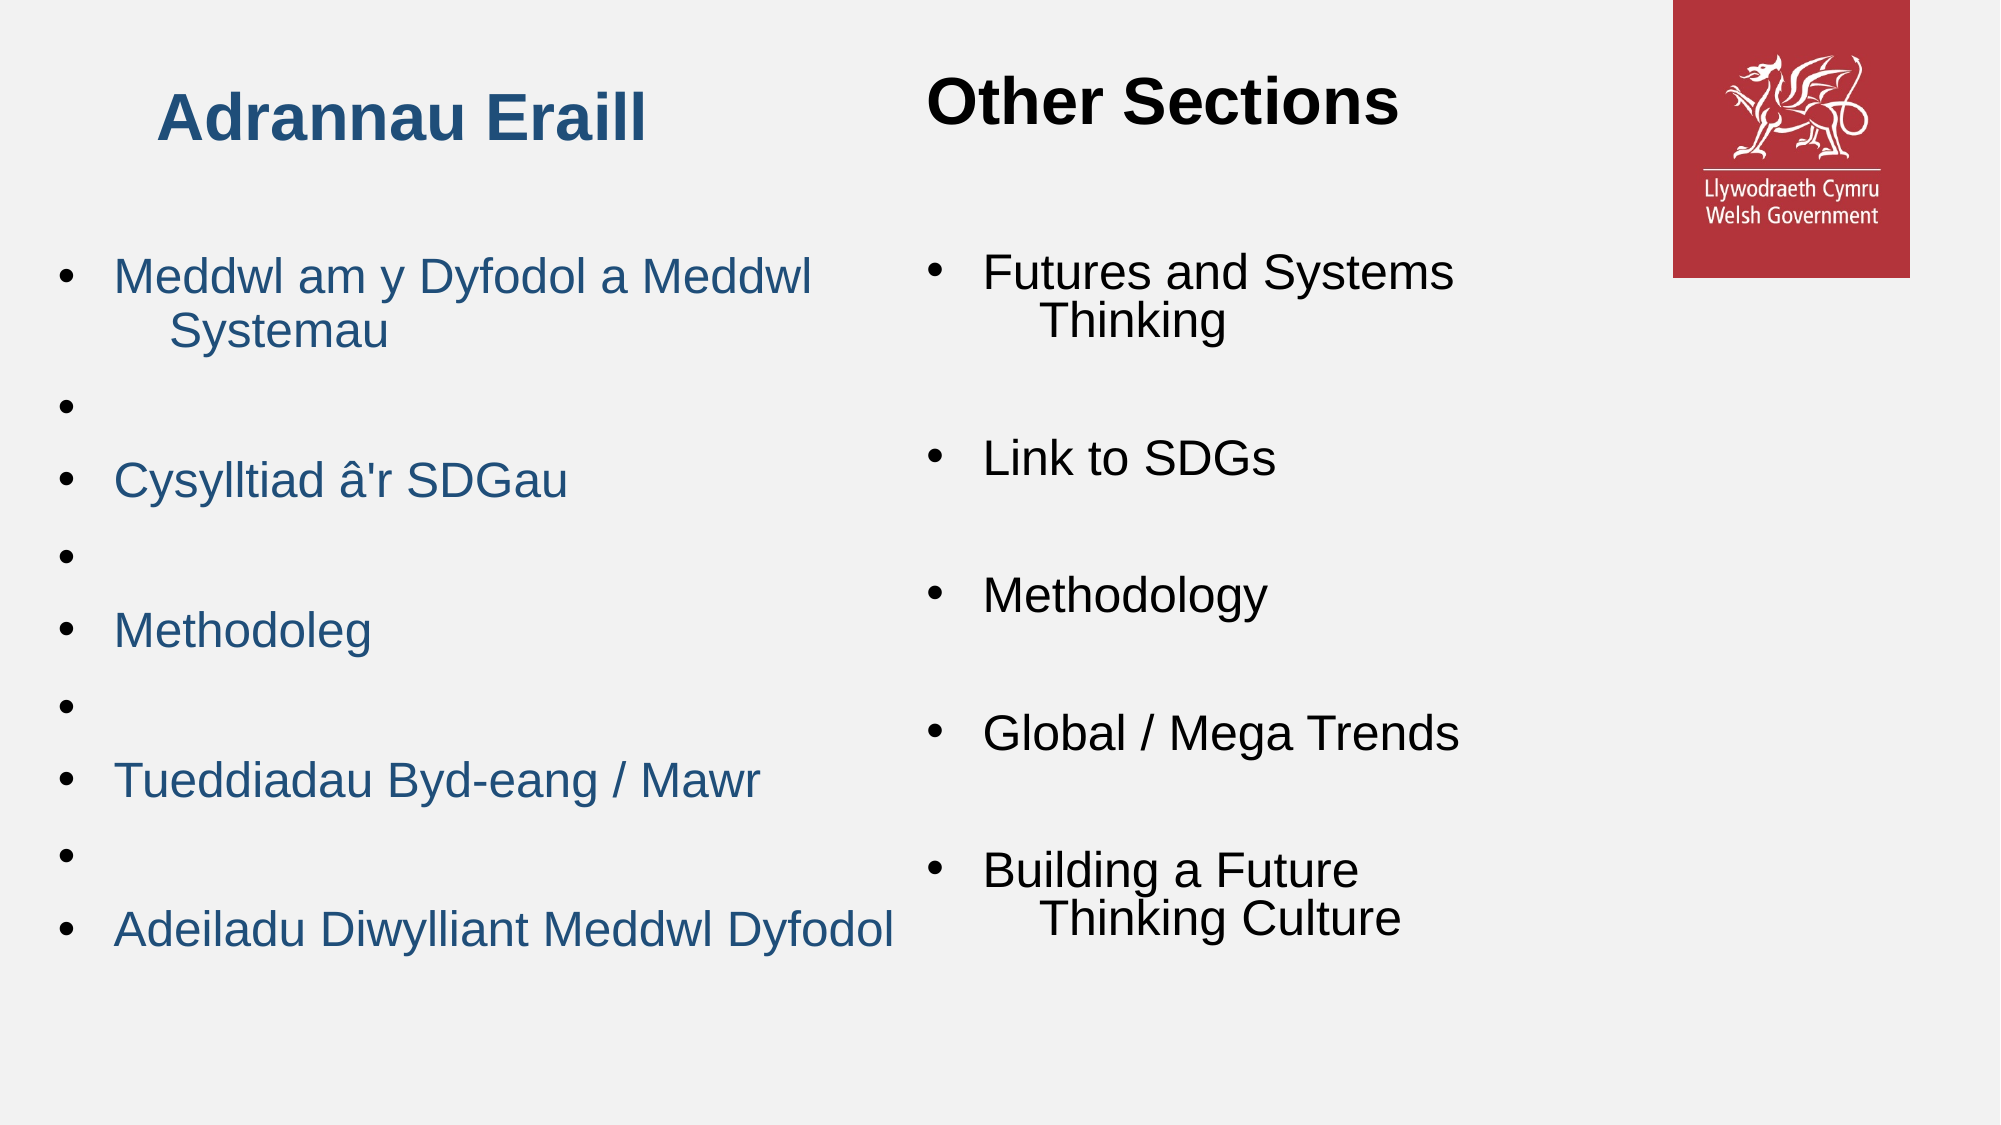

Other Sections
Adrannau Eraill
Meddwl am y Dyfodol a Meddwl Systemau
Cysylltiad â'r SDGau
Methodoleg
Tueddiadau Byd-eang / Mawr
Adeiladu Diwylliant Meddwl Dyfodol
# Futures and Systems Thinking
Link to SDGs
Methodology
Global / Mega Trends
Building a Future Thinking Culture